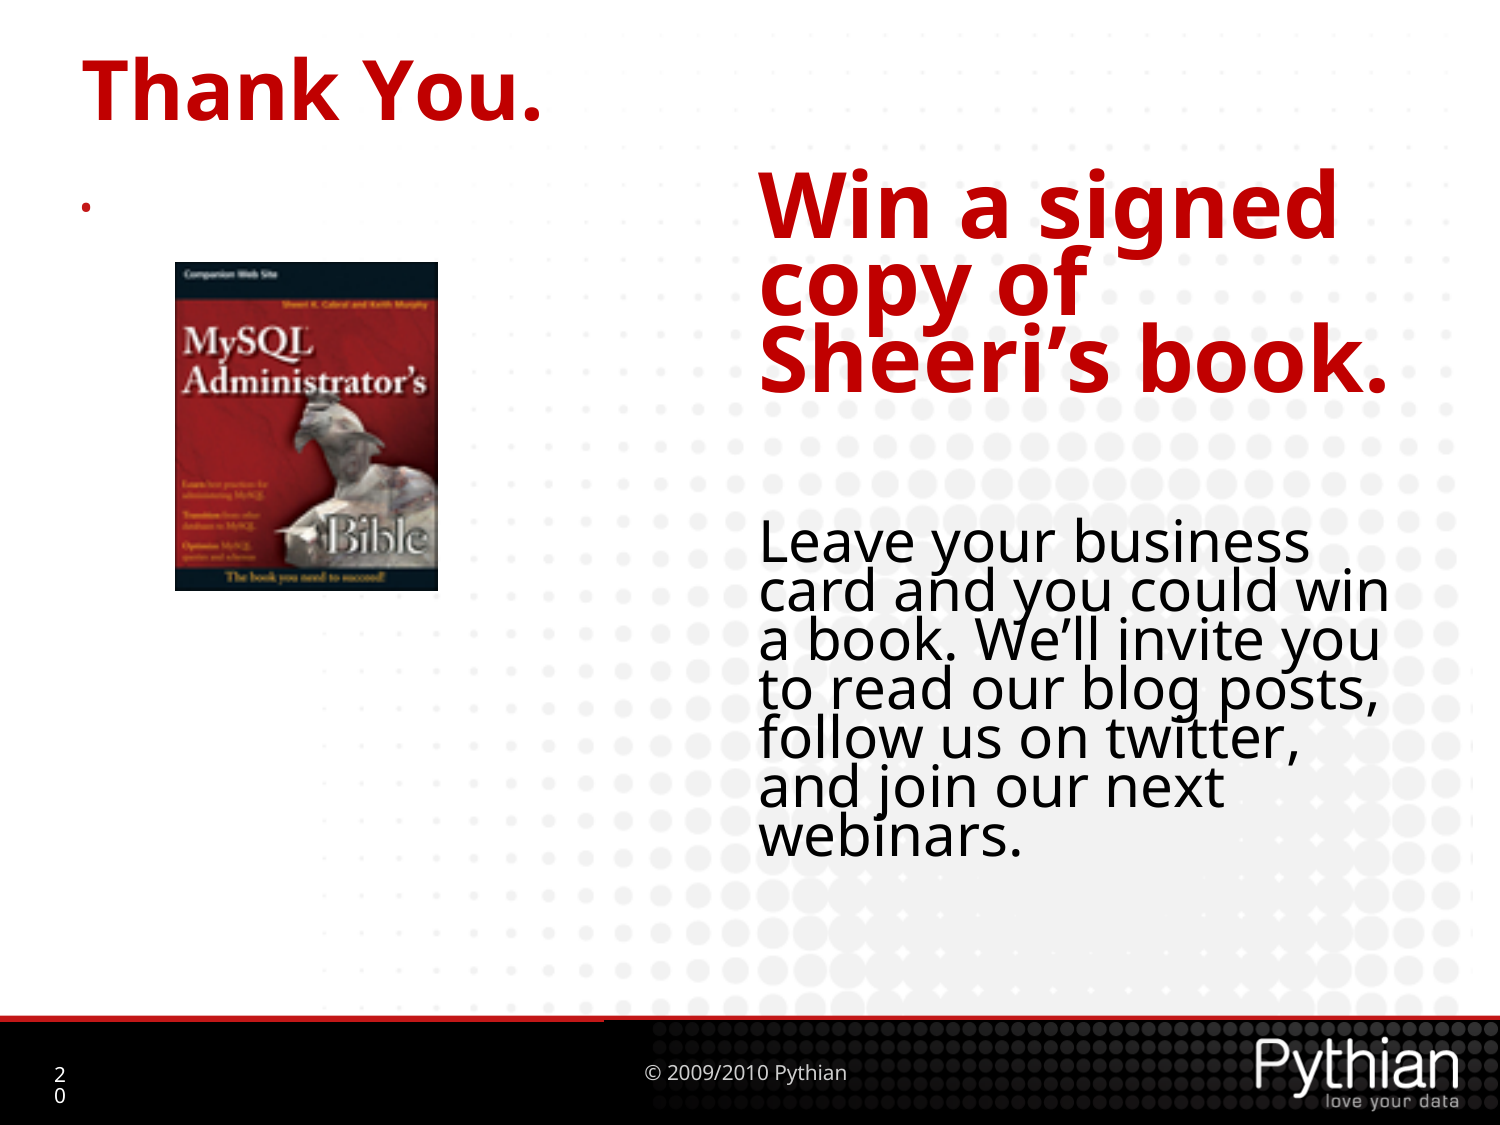

# Thank You.
Win a signed copy of Sheeri’s book.
Leave your business card and you could win a book. We’ll invite you to read our blog posts, follow us on twitter, and join our next webinars.